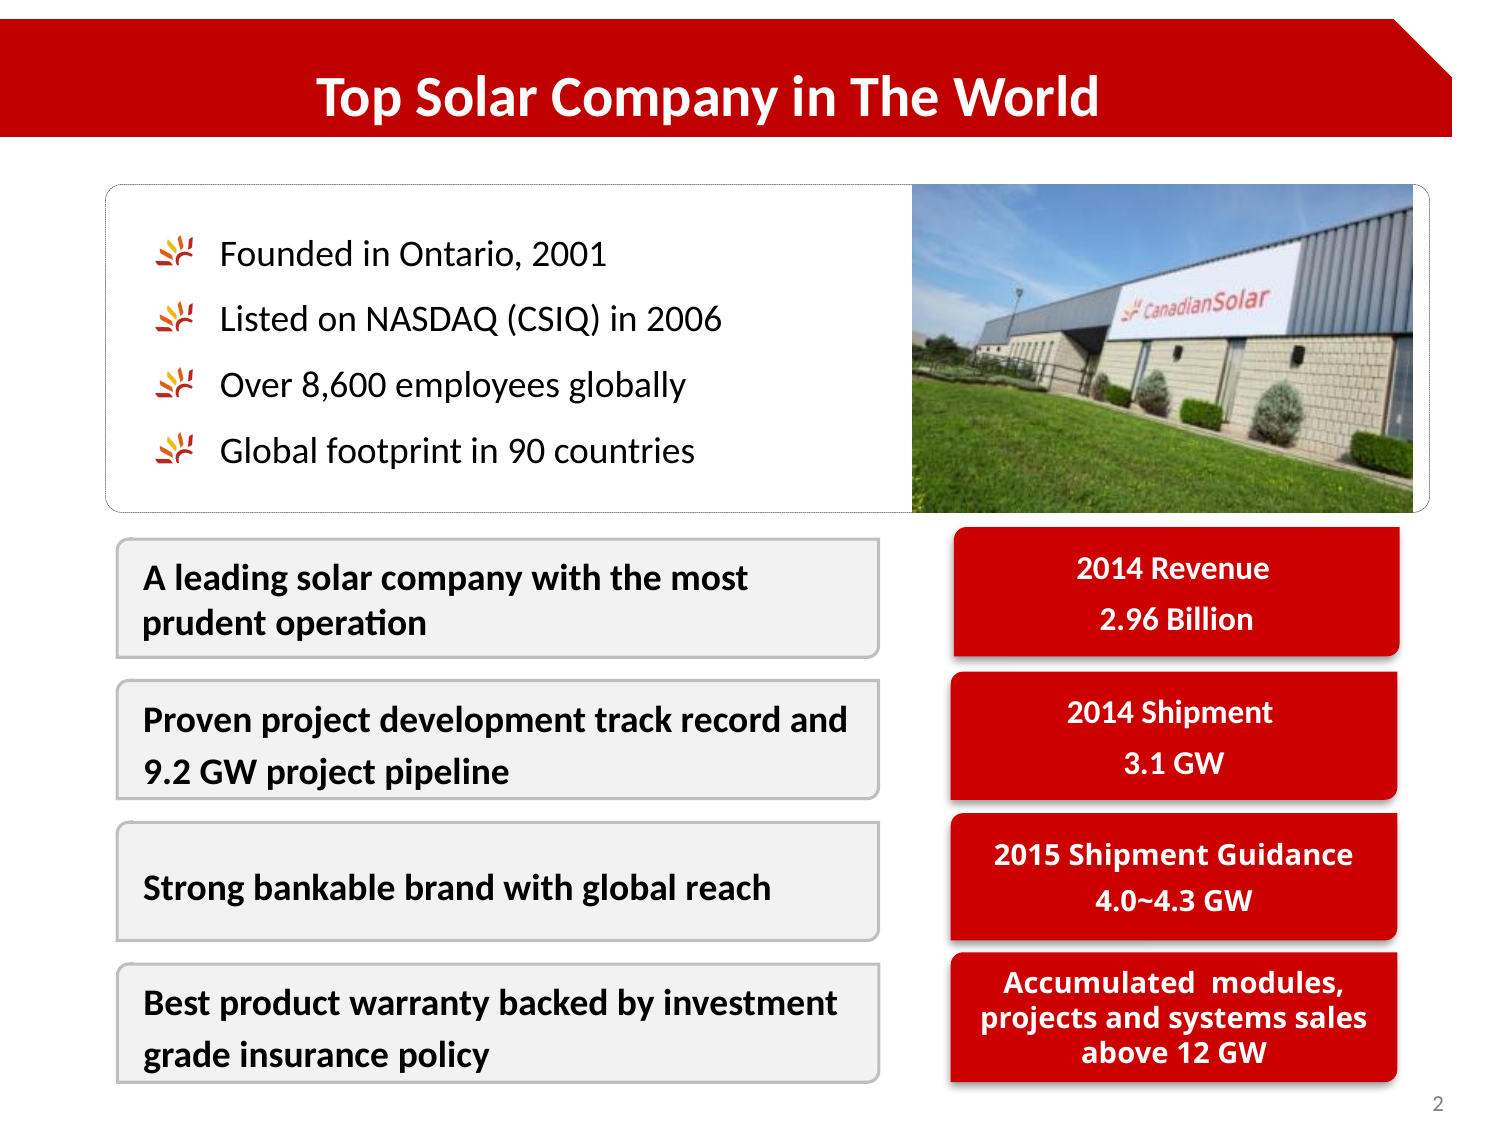

Top Solar Company in The World
 Founded in Ontario, 2001
 Listed on NASDAQ (CSIQ) in 2006
 Over 8,600 employees globally
 Global footprint in 90 countries
2014 Revenue
2.96 Billion
A leading solar company with the most prudent operation
2014 Shipment
3.1 GW
Proven project development track record and 9.2 GW project pipeline
2015 Shipment Guidance
4.0~4.3 GW
Strong bankable brand with global reach
Accumulated modules, projects and systems sales above 12 GW
Best product warranty backed by investment grade insurance policy